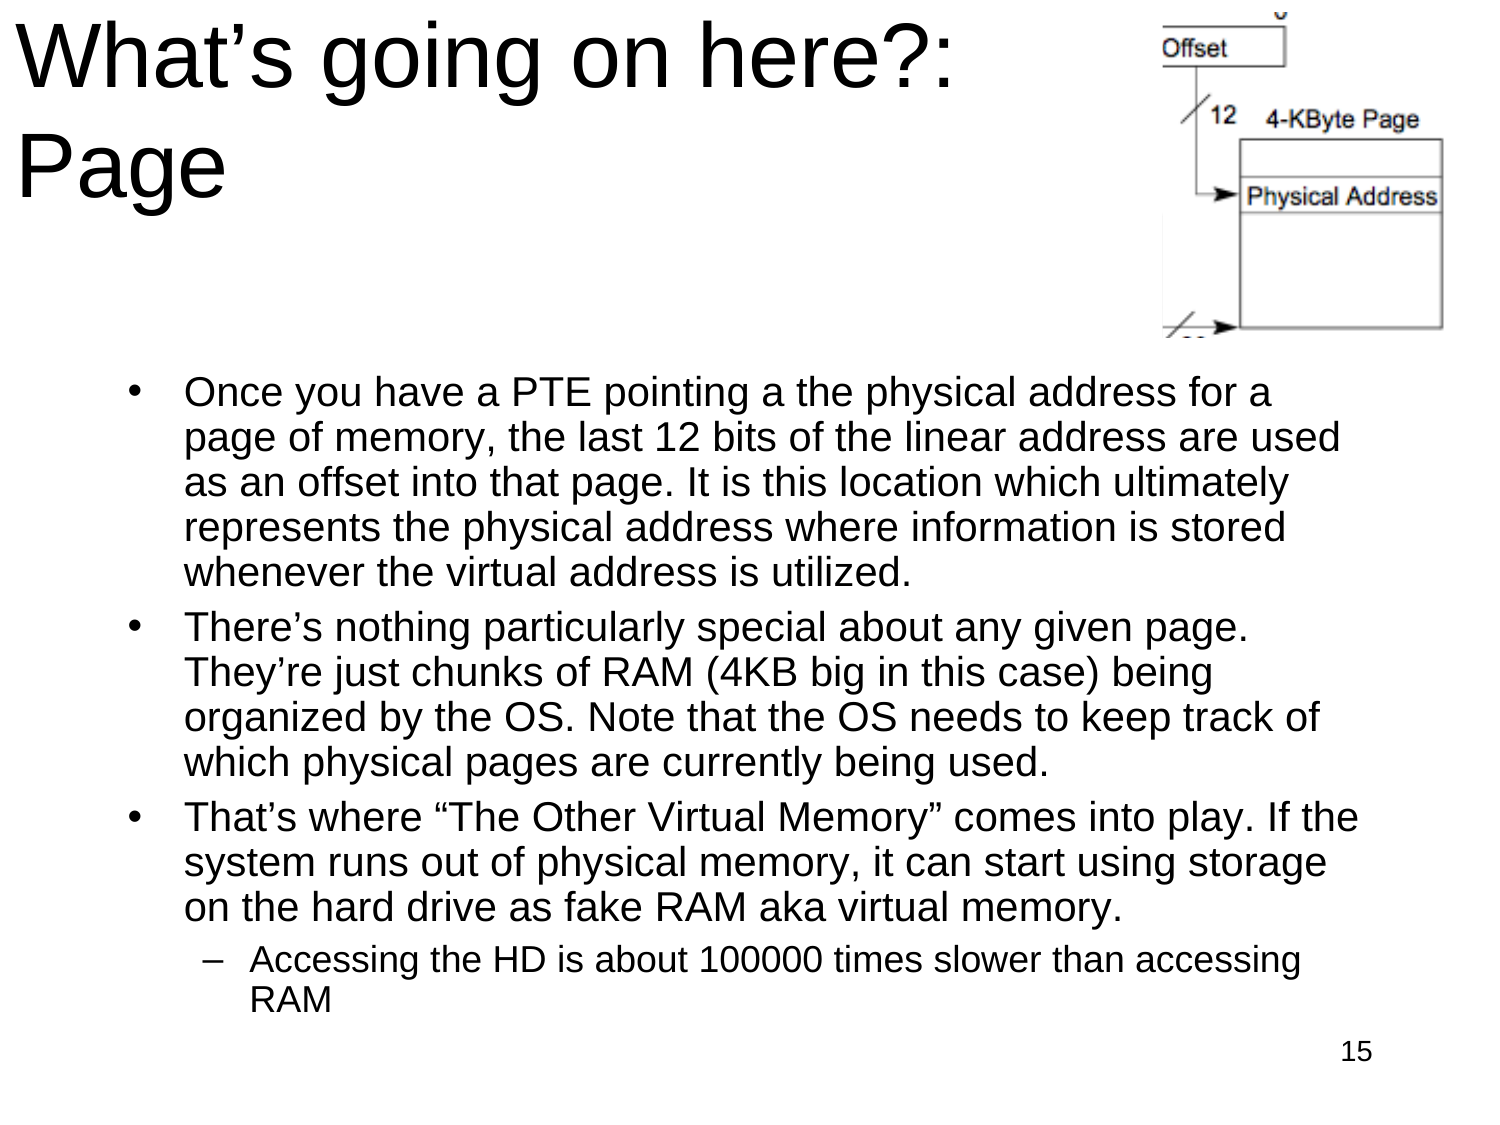

# What’s going on here?: Page
Once you have a PTE pointing a the physical address for a page of memory, the last 12 bits of the linear address are used as an offset into that page. It is this location which ultimately represents the physical address where information is stored whenever the virtual address is utilized.
There’s nothing particularly special about any given page. They’re just chunks of RAM (4KB big in this case) being organized by the OS. Note that the OS needs to keep track of which physical pages are currently being used.
That’s where “The Other Virtual Memory” comes into play. If the system runs out of physical memory, it can start using storage on the hard drive as fake RAM aka virtual memory.
Accessing the HD is about 100000 times slower than accessing RAM